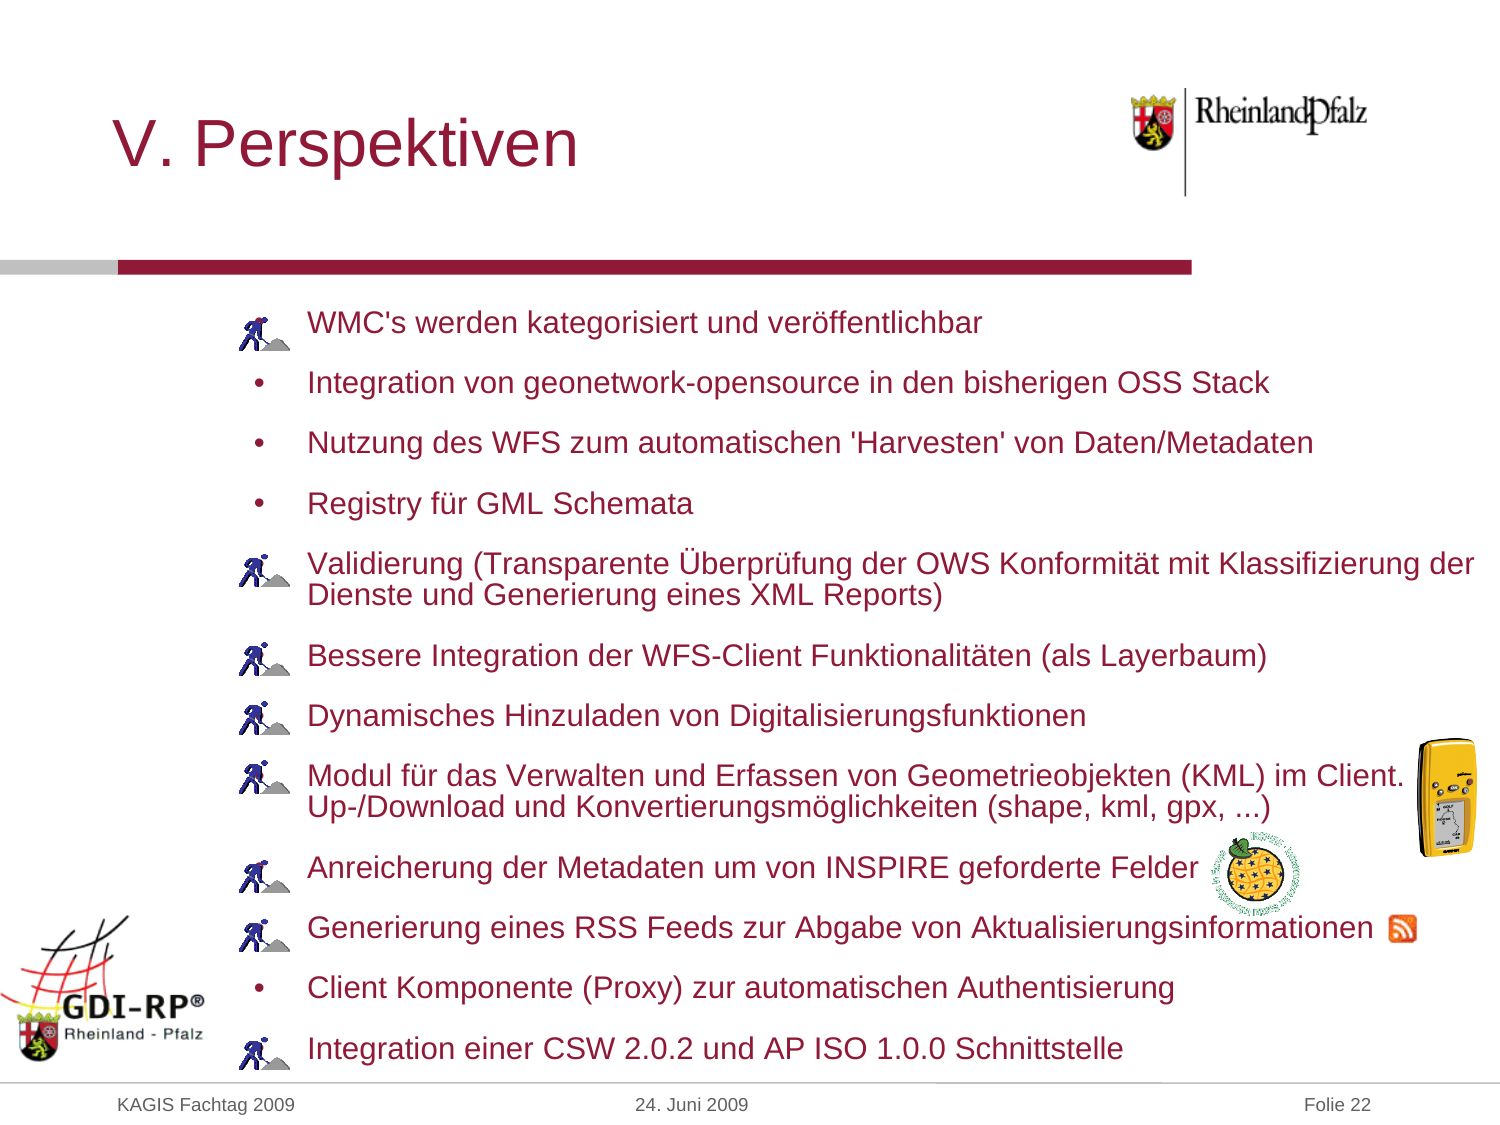

# V. Perspektiven
WMC's werden kategorisiert und veröffentlichbar
Integration von geonetwork-opensource in den bisherigen OSS Stack
Nutzung des WFS zum automatischen 'Harvesten' von Daten/Metadaten
Registry für GML Schemata
Validierung (Transparente Überprüfung der OWS Konformität mit Klassifizierung der Dienste und Generierung eines XML Reports)
Bessere Integration der WFS-Client Funktionalitäten (als Layerbaum)
Dynamisches Hinzuladen von Digitalisierungsfunktionen
Modul für das Verwalten und Erfassen von Geometrieobjekten (KML) im Client. Up-/Download und Konvertierungsmöglichkeiten (shape, kml, gpx, ...)
Anreicherung der Metadaten um von INSPIRE geforderte Felder
Generierung eines RSS Feeds zur Abgabe von Aktualisierungsinformationen
Client Komponente (Proxy) zur automatischen Authentisierung
Integration einer CSW 2.0.2 und AP ISO 1.0.0 Schnittstelle